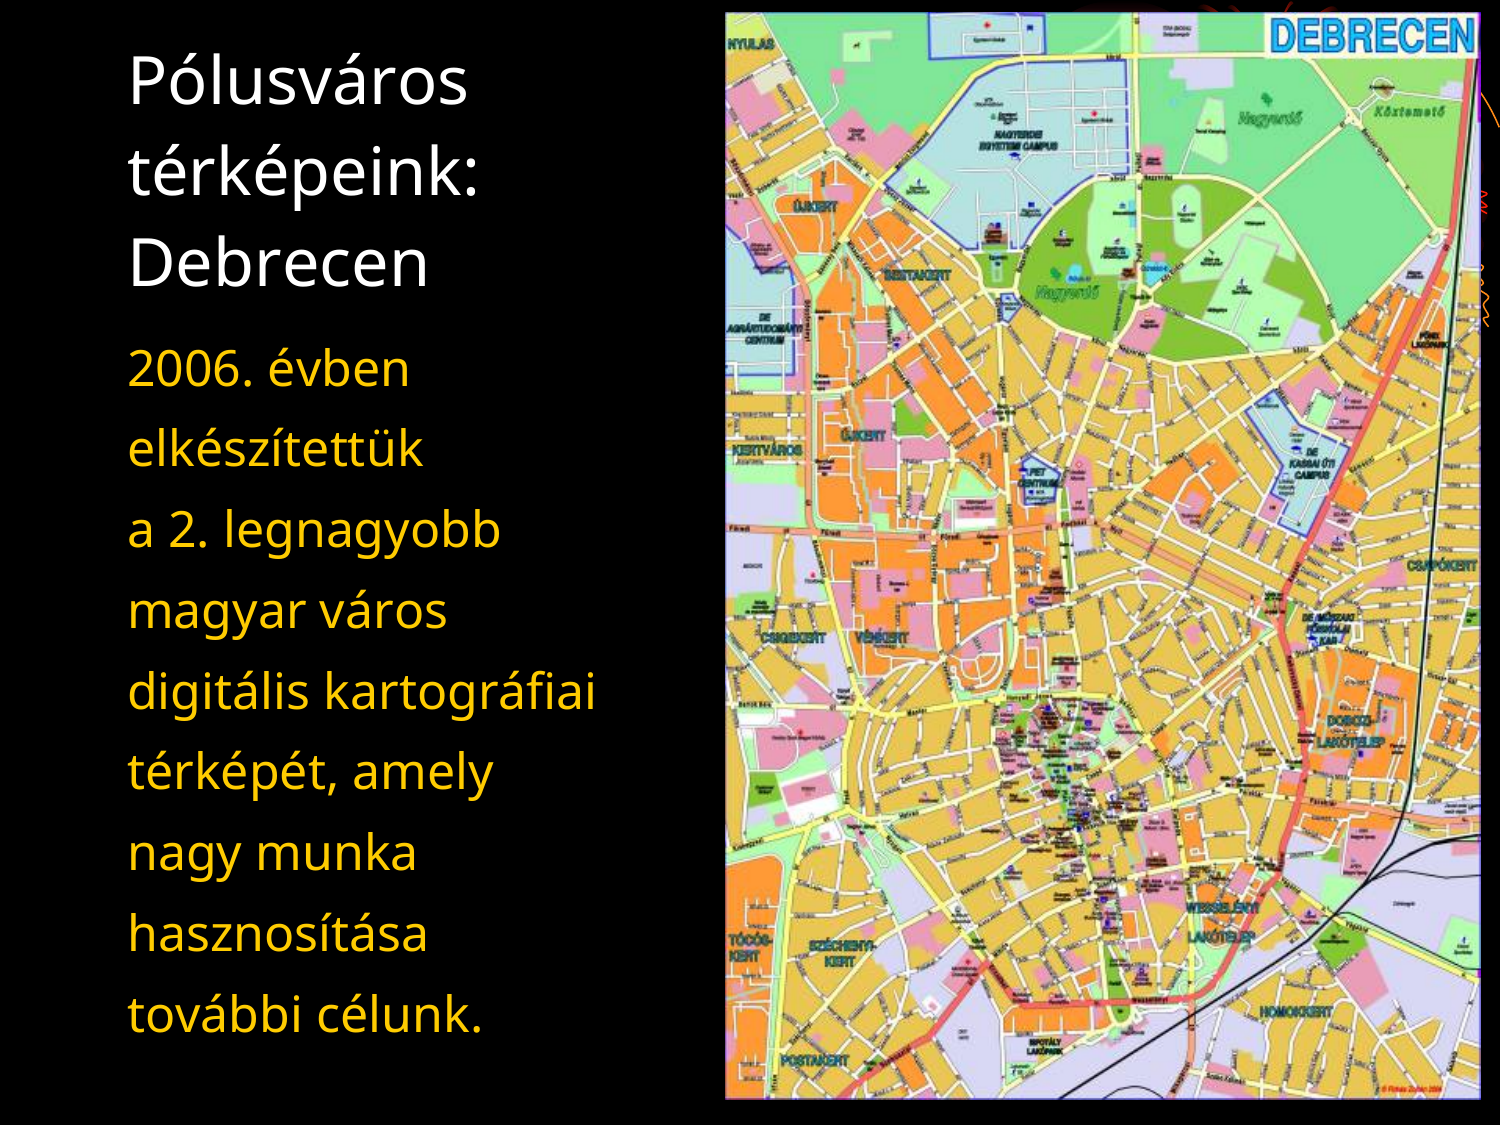

# Pólusváros térképeink: Debrecen
2006. évben
elkészítettük
a 2. legnagyobb
magyar város
digitális kartográfiai
térképét, amely
nagy munka
hasznosítása
további célunk.